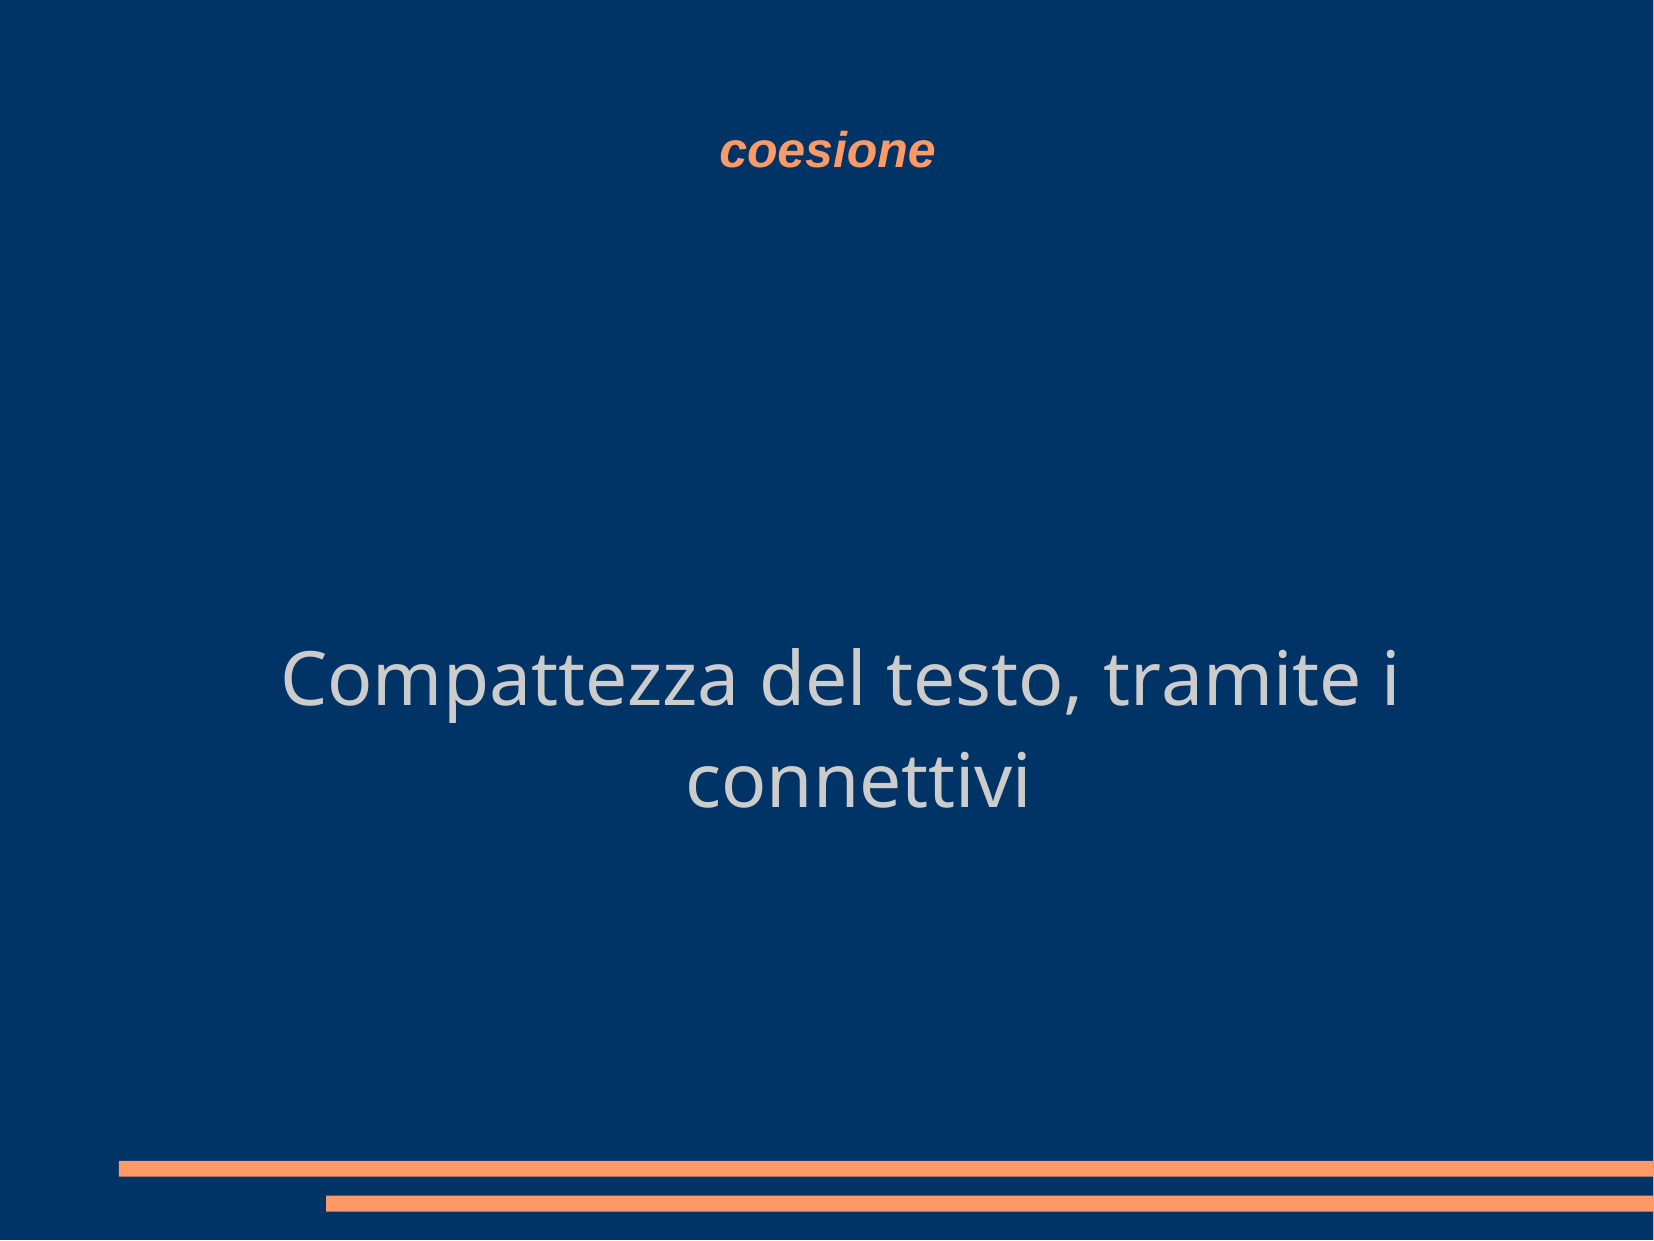

# coesione
Compattezza del testo, tramite i connettivi